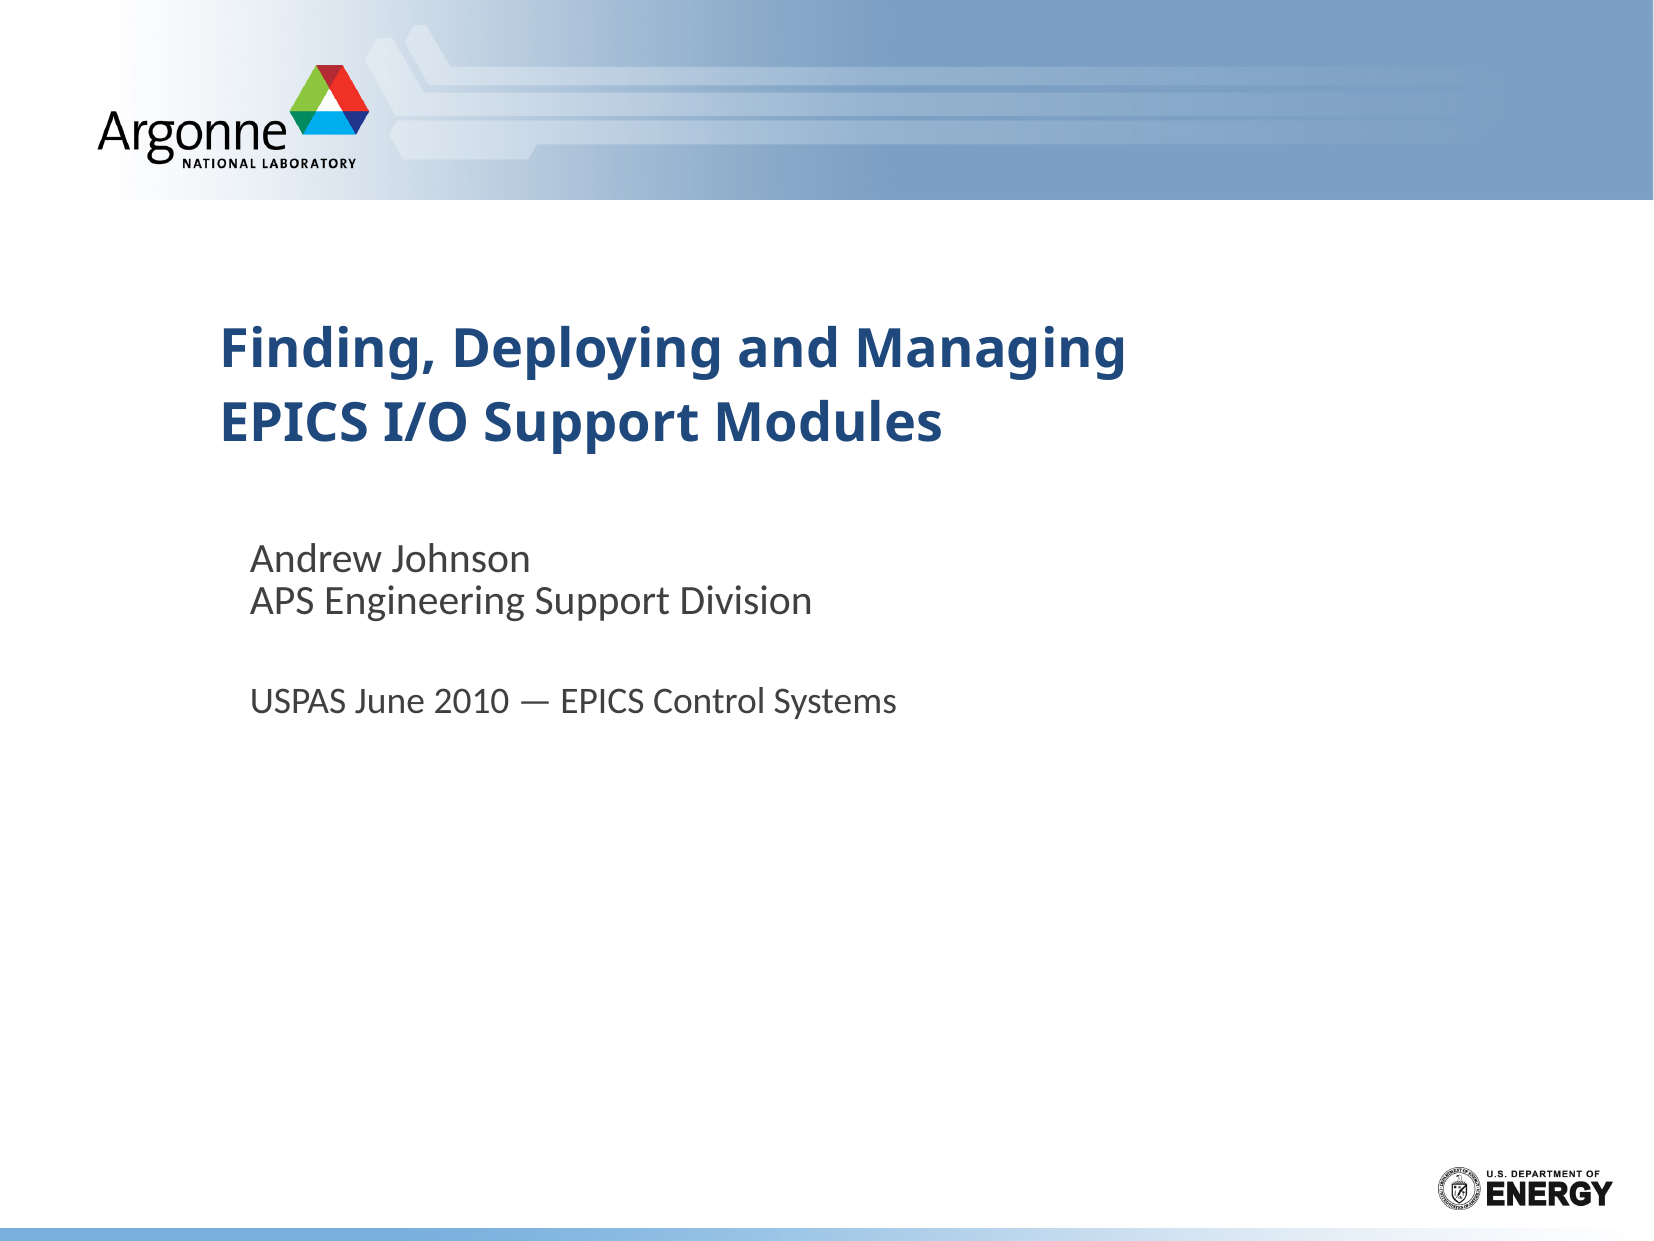

# Finding, Deploying and Managing EPICS I/O Support Modules
Andrew Johnson
APS Engineering Support Division
USPAS June 2010 — EPICS Control Systems